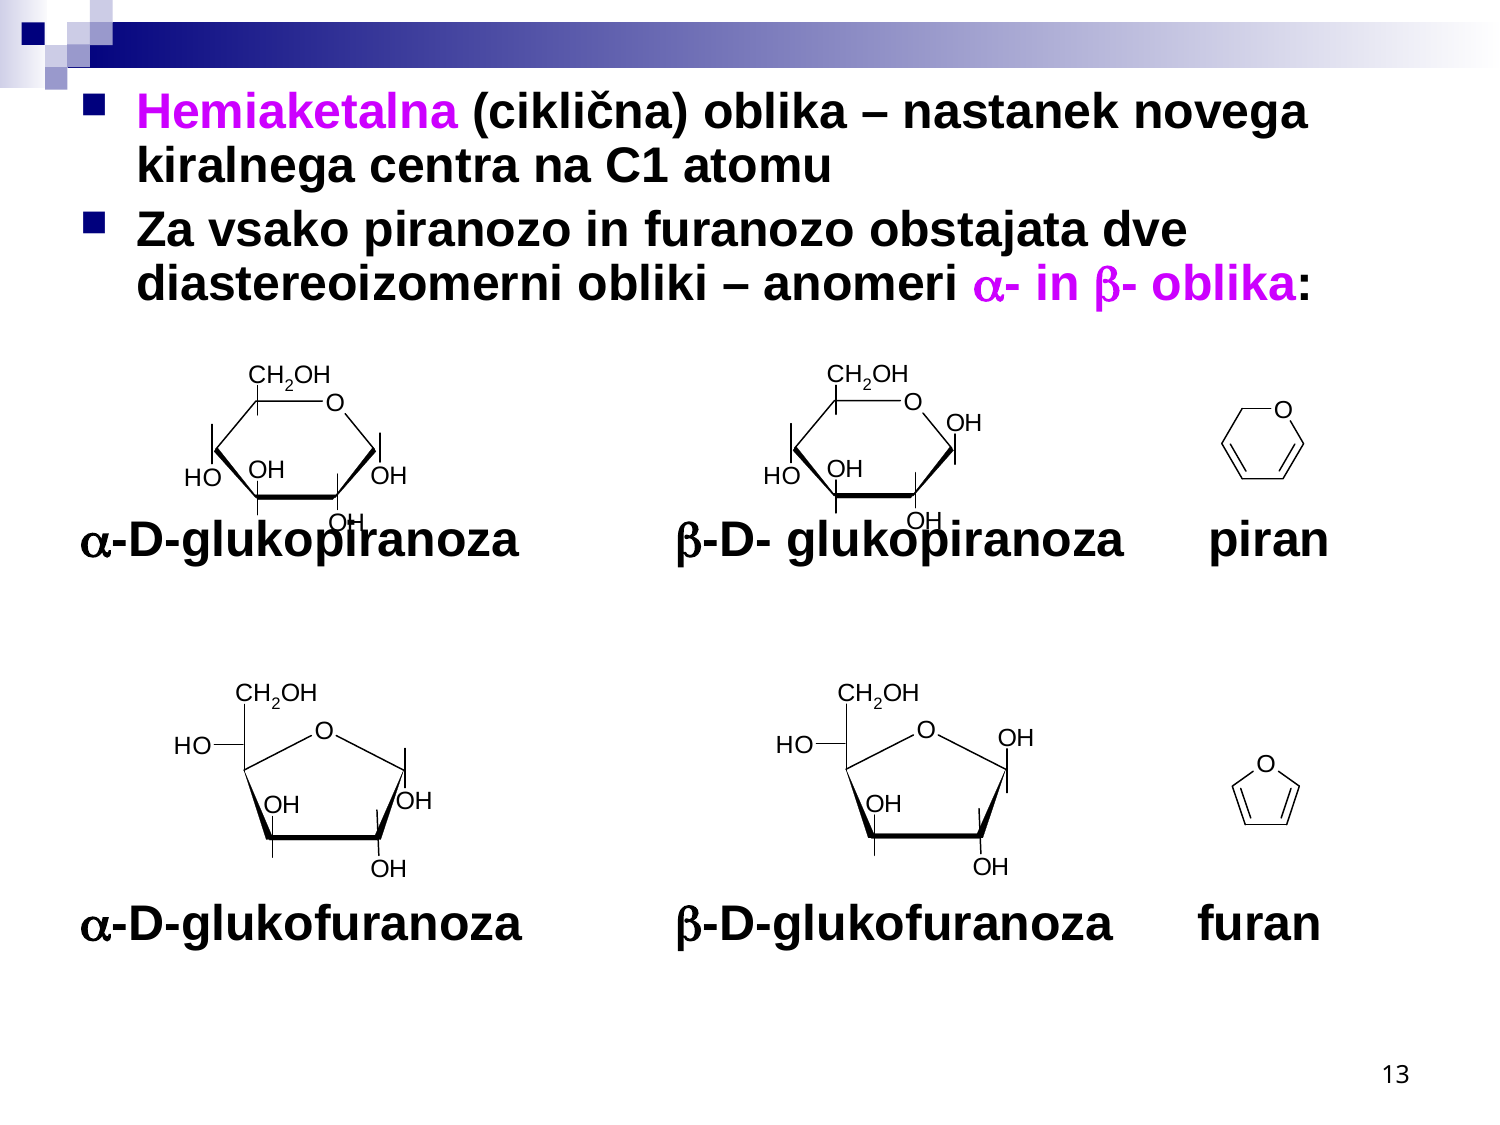

#
Hemiaketalna (ciklična) oblika – nastanek novega kiralnega centra na C1 atomu
Za vsako piranozo in furanozo obstajata dve diastereoizomerni obliki – anomeri - in - oblika:
-D-glukopiranoza		 -D- glukopiranoza piran
-D-glukofuranoza		 -D-glukofuranoza furan